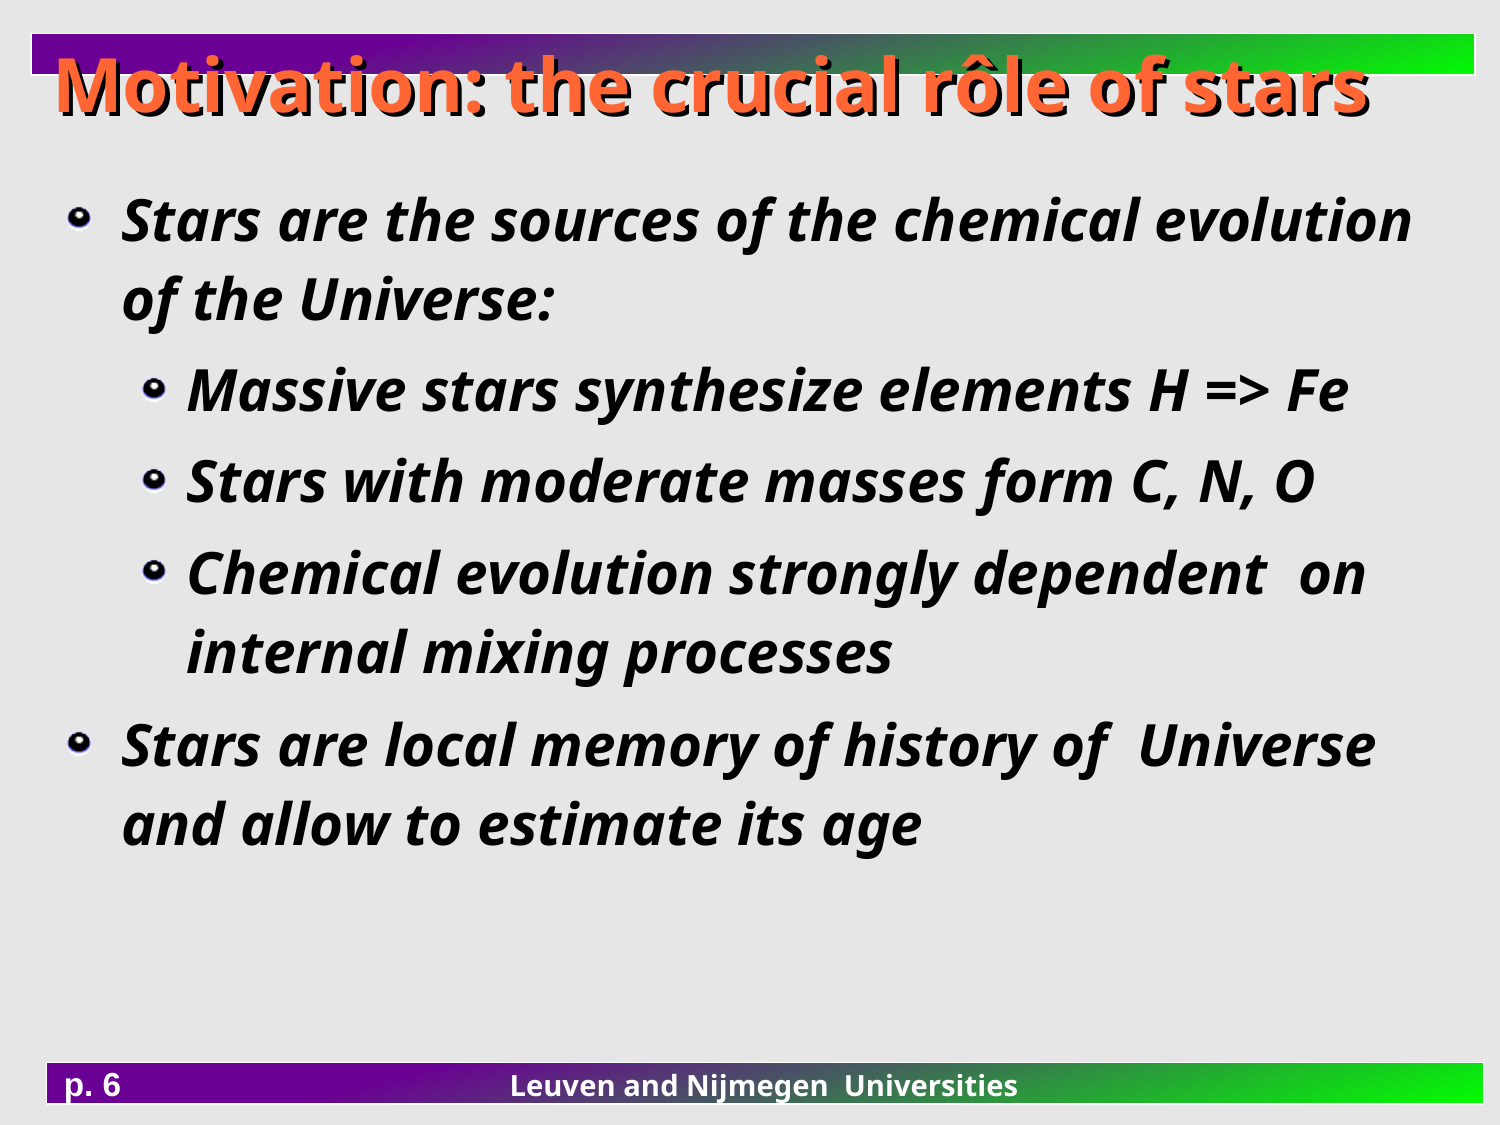

# Motivation: the crucial rôle of stars
Stars are the sources of the chemical evolution of the Universe:
Massive stars synthesize elements H => Fe
Stars with moderate masses form C, N, O
Chemical evolution strongly dependent on internal mixing processes
Stars are local memory of history of Universe and allow to estimate its age